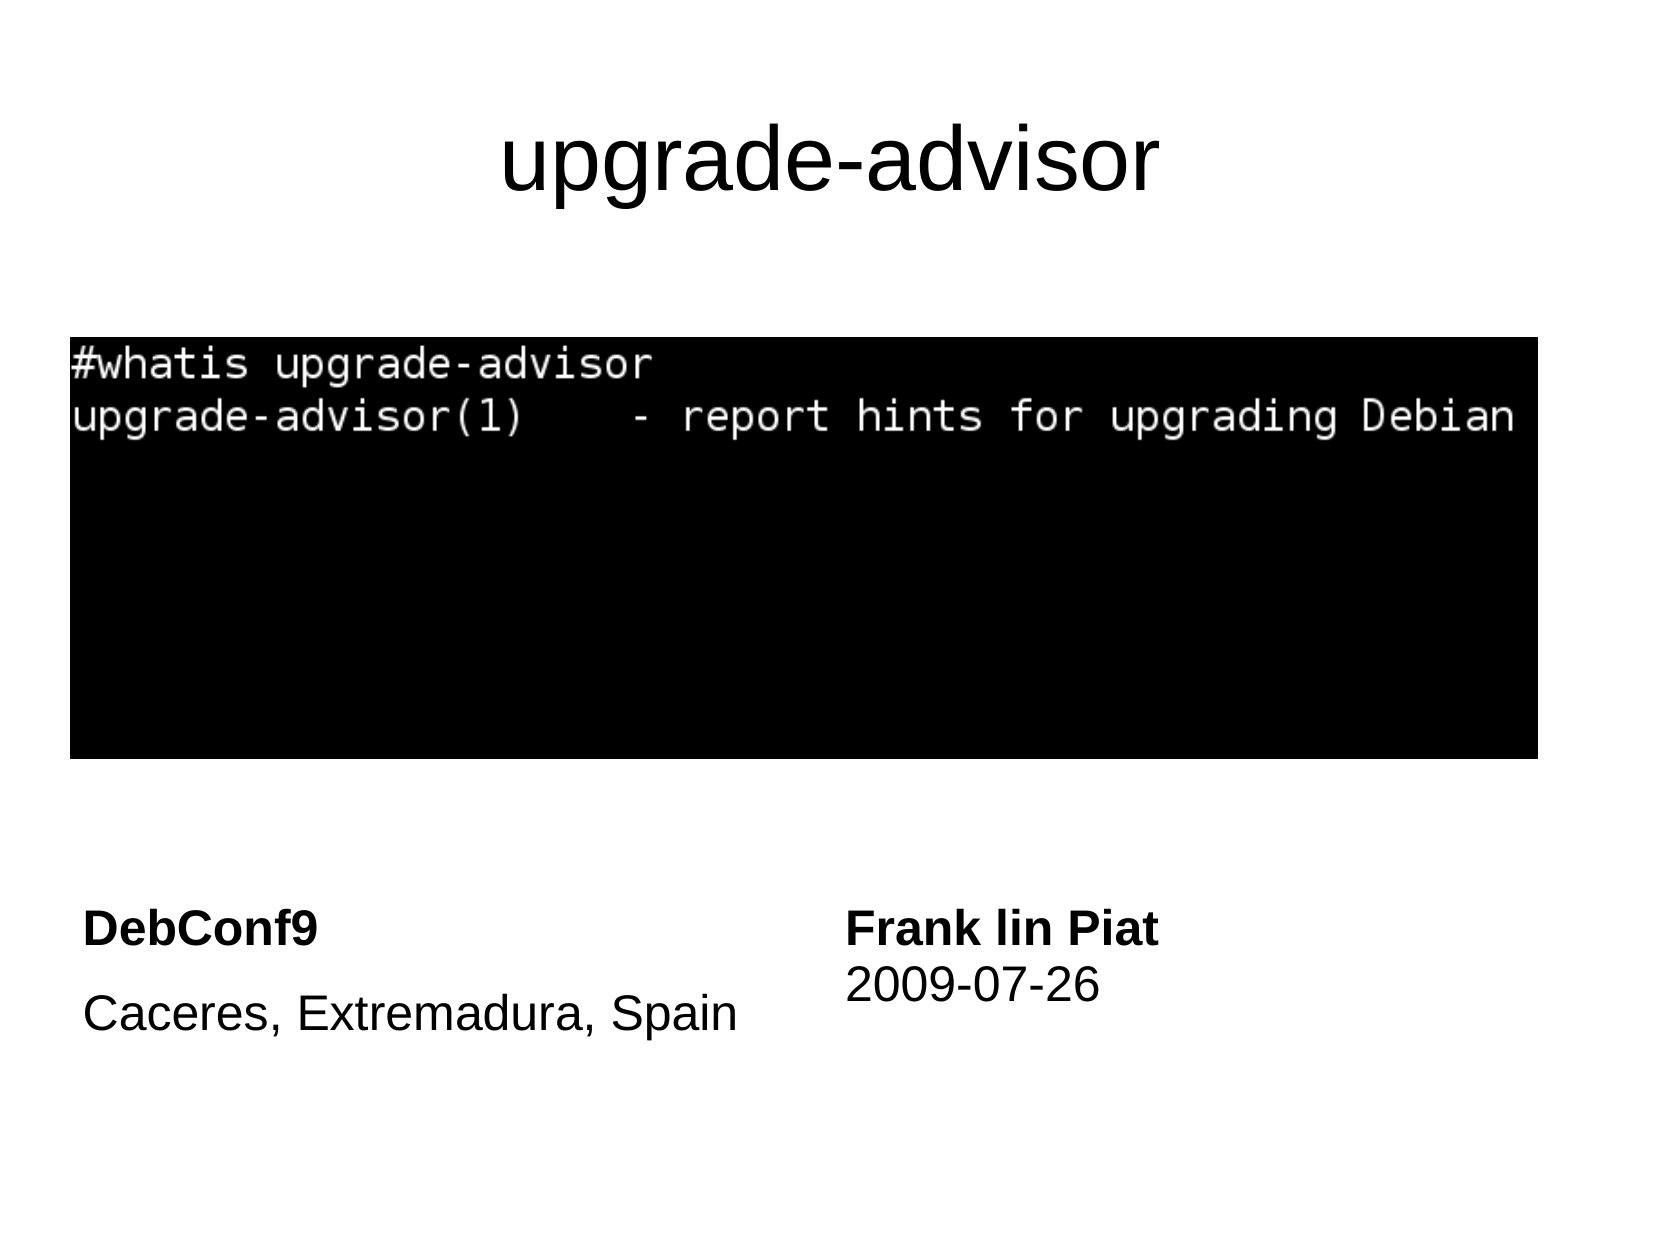

# upgrade-advisor
DebConf9
Caceres, Extremadura, Spain
Frank lin Piat
2009-07-26